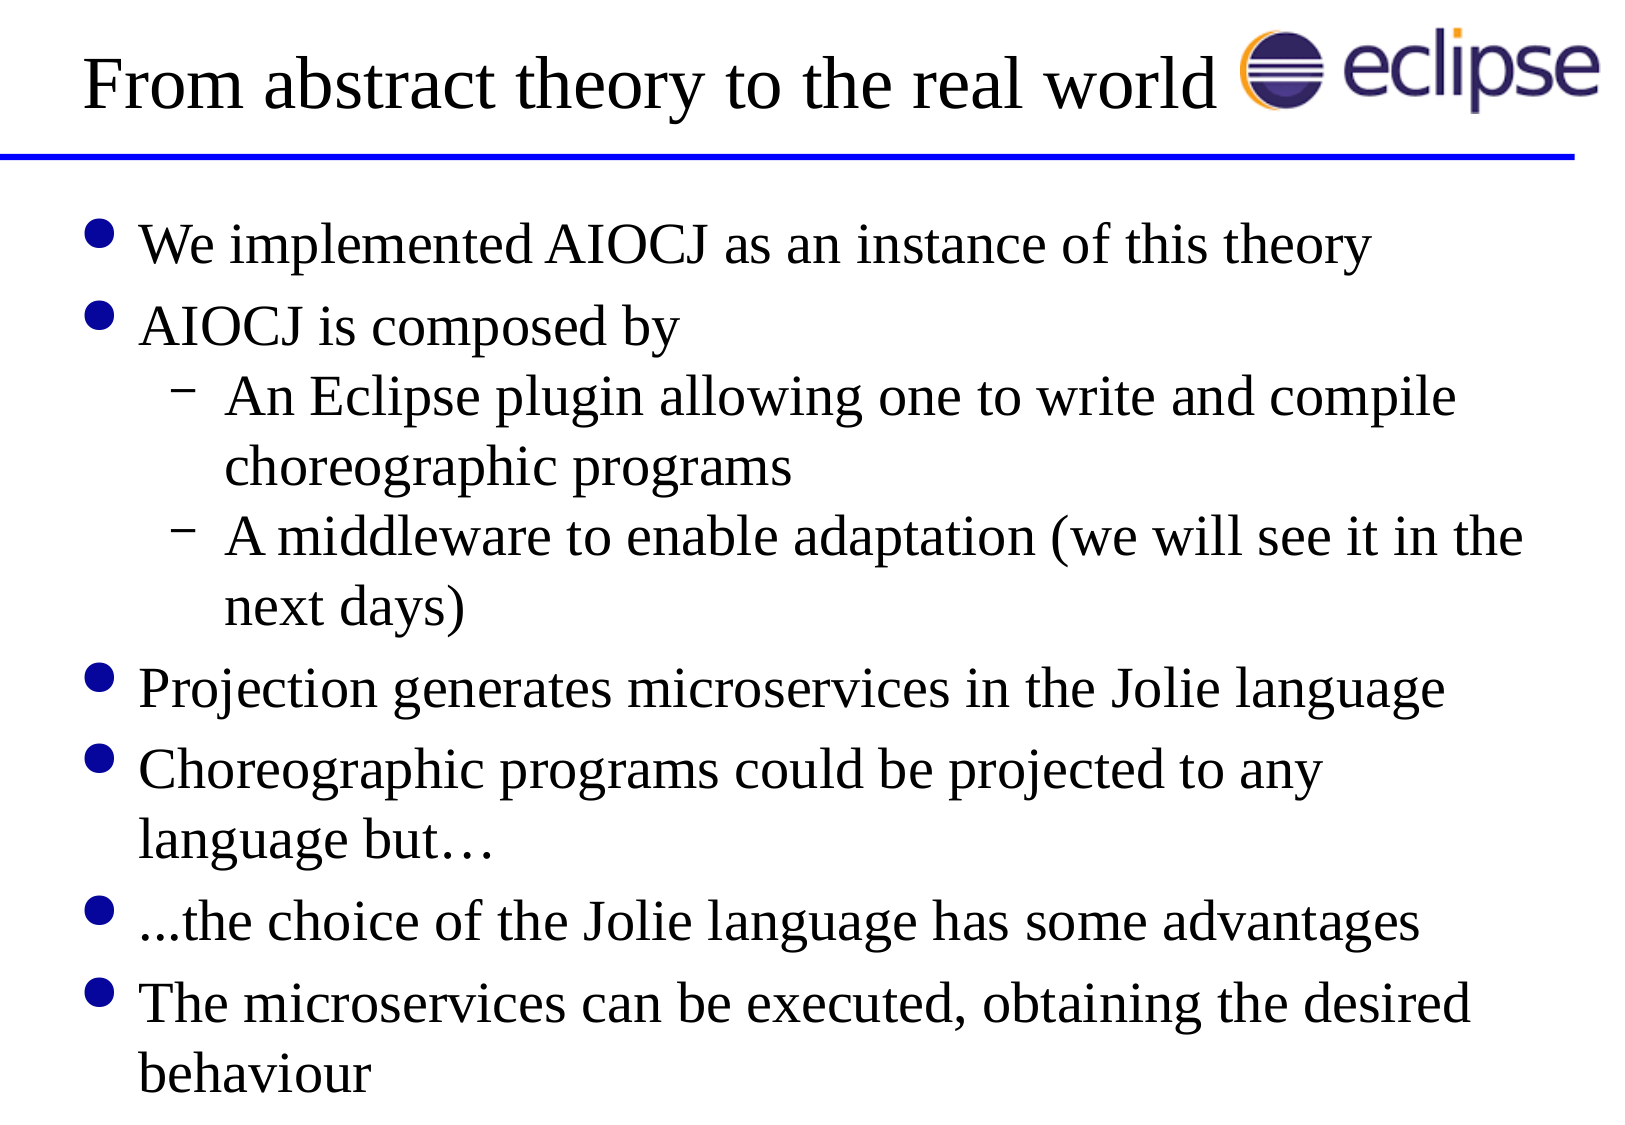

# From abstract theory to the real world
We implemented AIOCJ as an instance of this theory
AIOCJ is composed by
An Eclipse plugin allowing one to write and compile choreographic programs
A middleware to enable adaptation (we will see it in the next days)
Projection generates microservices in the Jolie language
Choreographic programs could be projected to any language but…
...the choice of the Jolie language has some advantages
The microservices can be executed, obtaining the desired behaviour